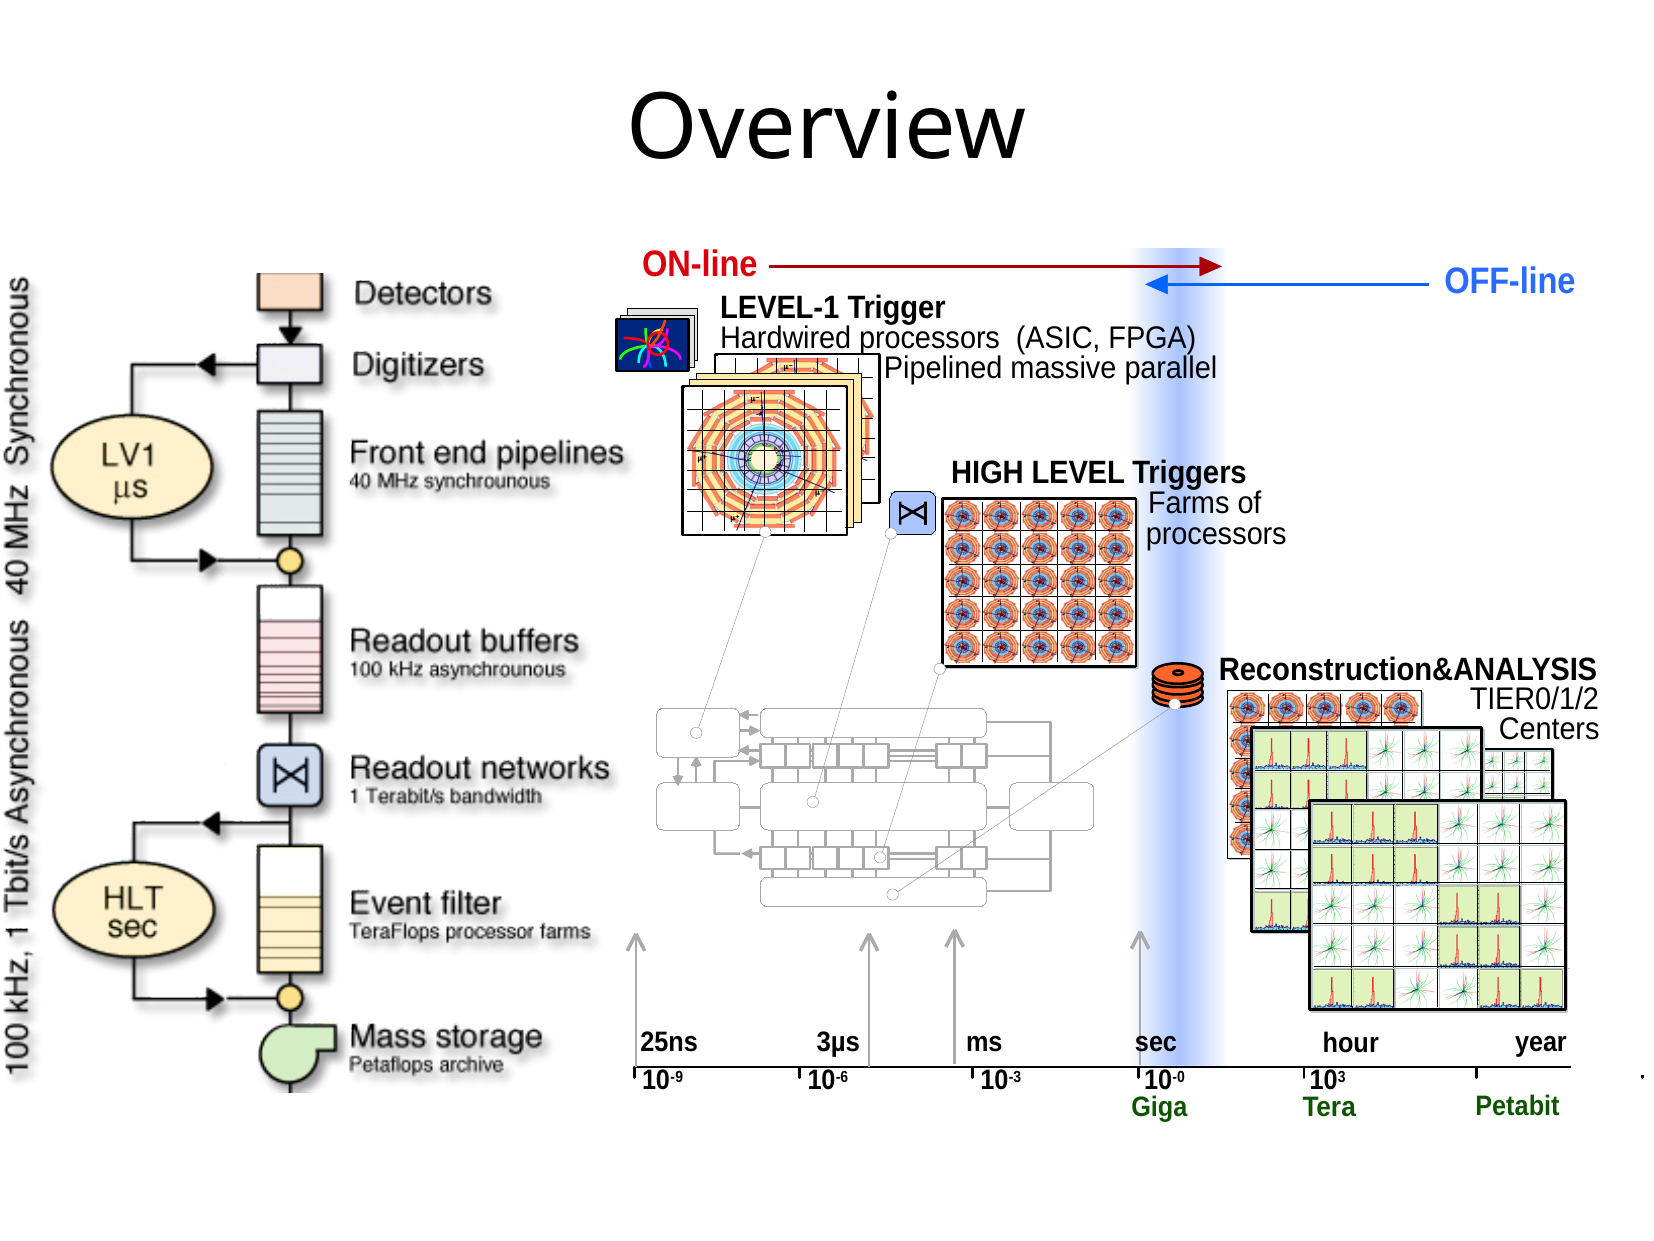

# Overview
ON-line
OFF-line
LEVEL-1 Trigger
Hardwired processors (ASIC, FPGA)
Pipelined massive parallel
HIGH LEVEL Triggers
Farms of
processors
Reconstruction&ANALYSIS
TIER0/1/2
Centers
25ns
3µs
ms
sec
year
hour
10
10
10
10
10
-9
-6
-3
-0
3
Petabit
Giga
Tera